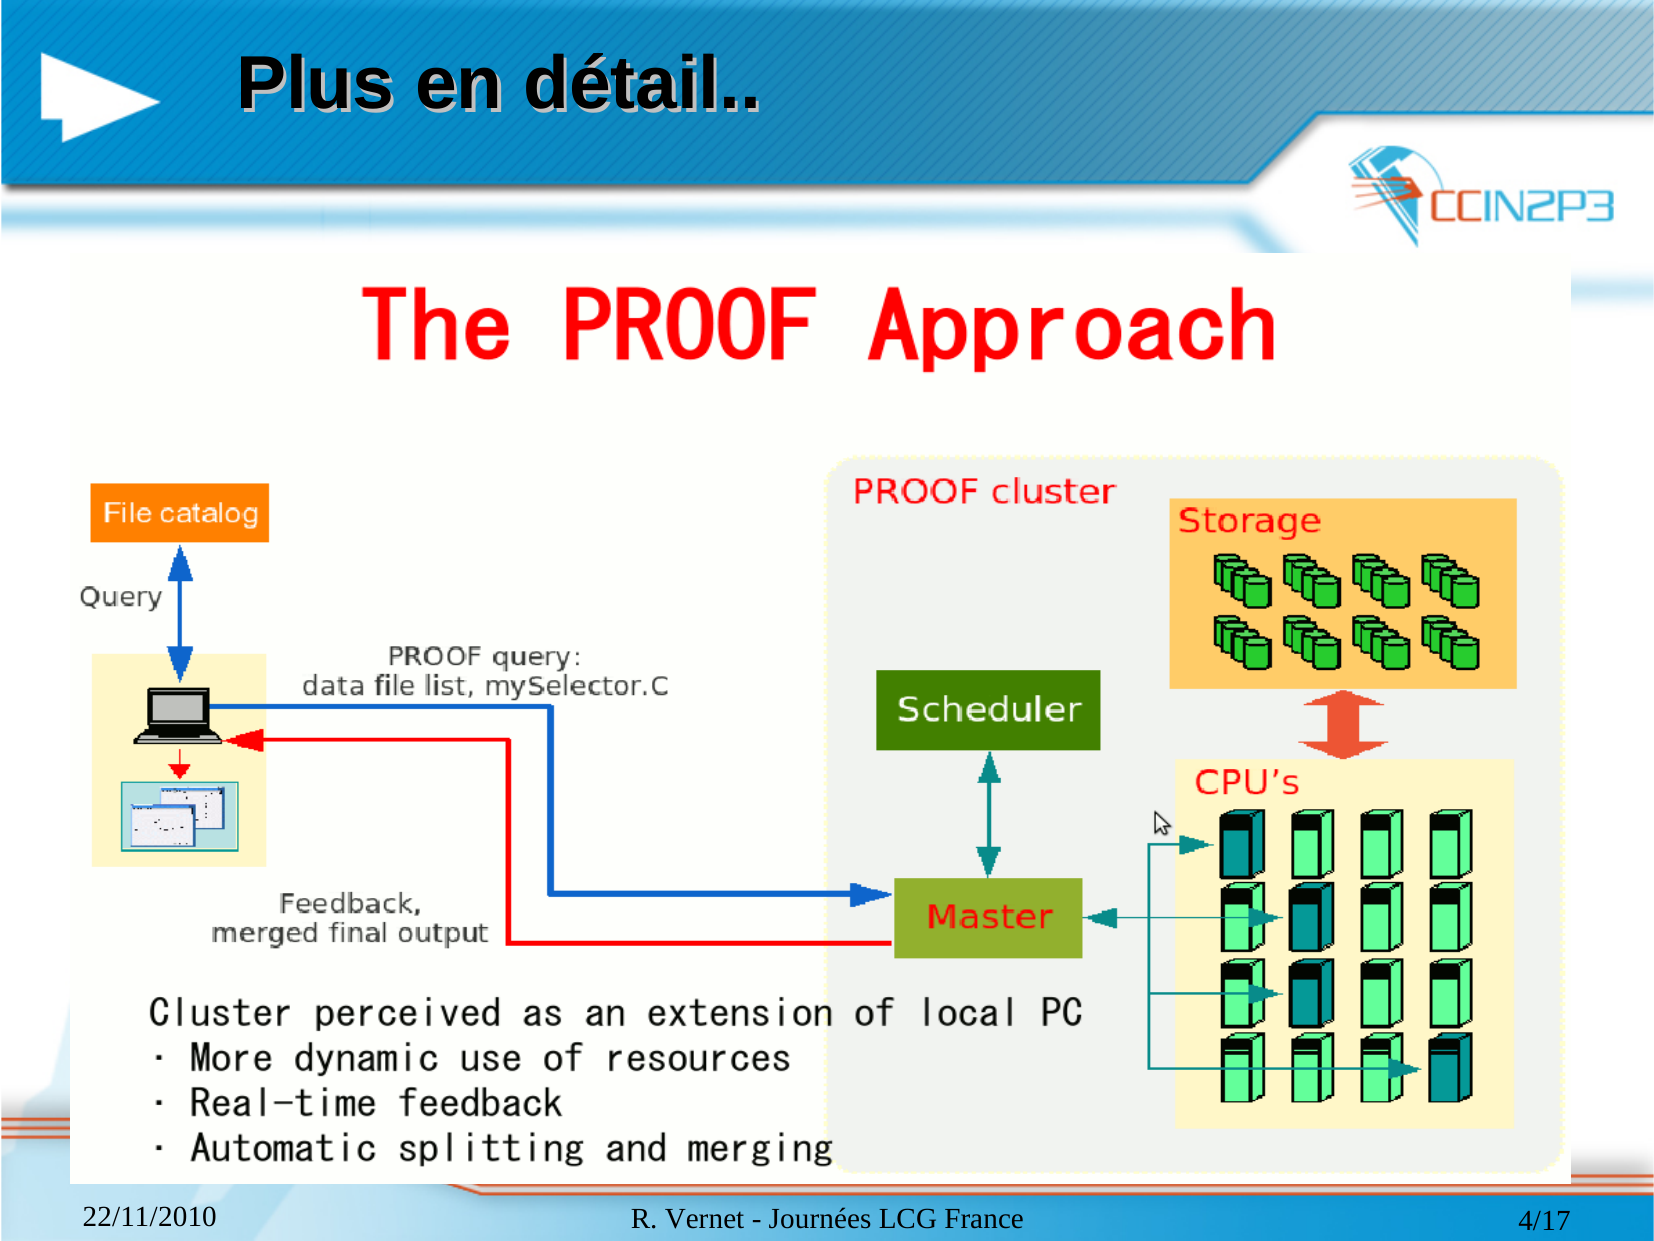

# Plus en détail..
22/11/2010
R. Vernet - Journées LCG France
4